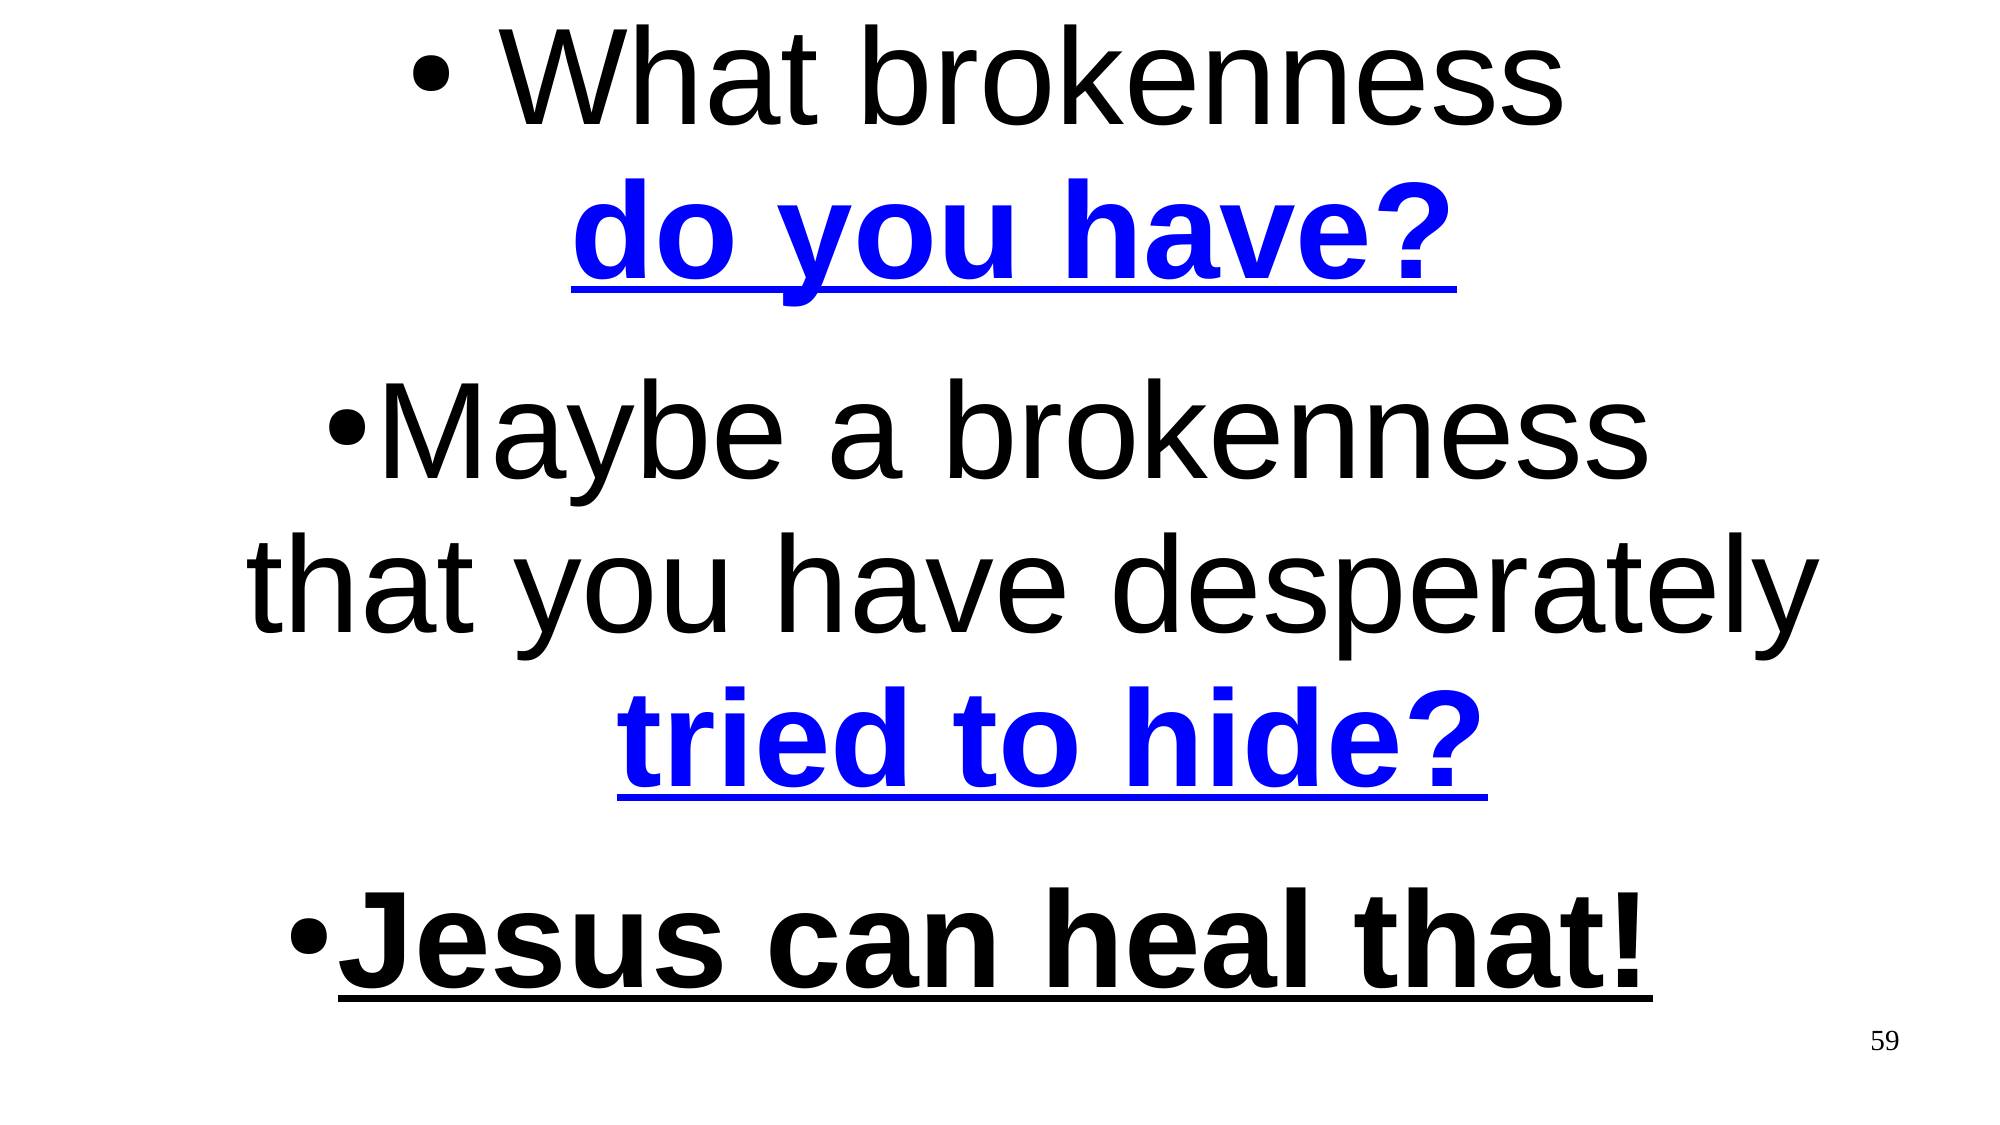

# What brokenness do you have?
Maybe a brokenness
that you have desperately
 tried to hide?
Jesus can heal that!
59